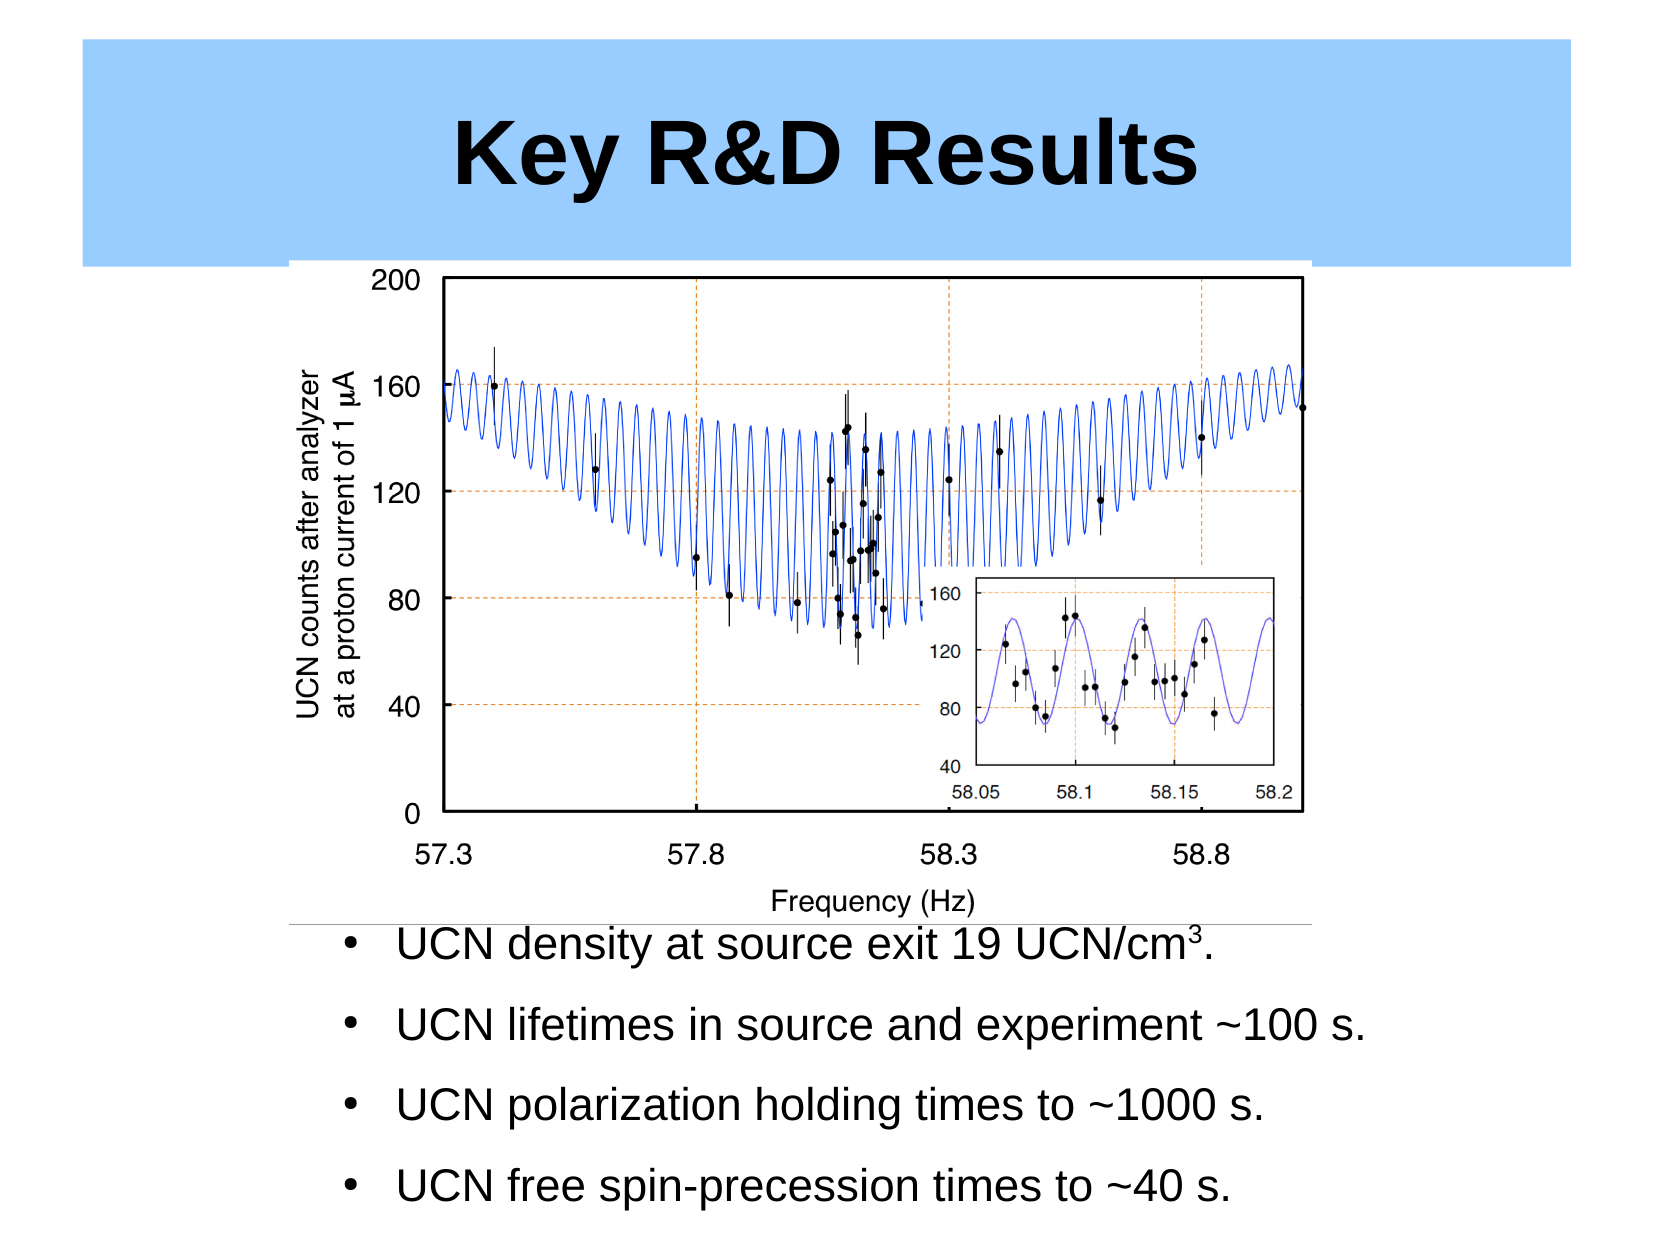

# Key R&D Results
UCN density at source exit 19 UCN/cm3.
UCN lifetimes in source and experiment ~100 s.
UCN polarization holding times to ~1000 s.
UCN free spin-precession times to ~40 s.